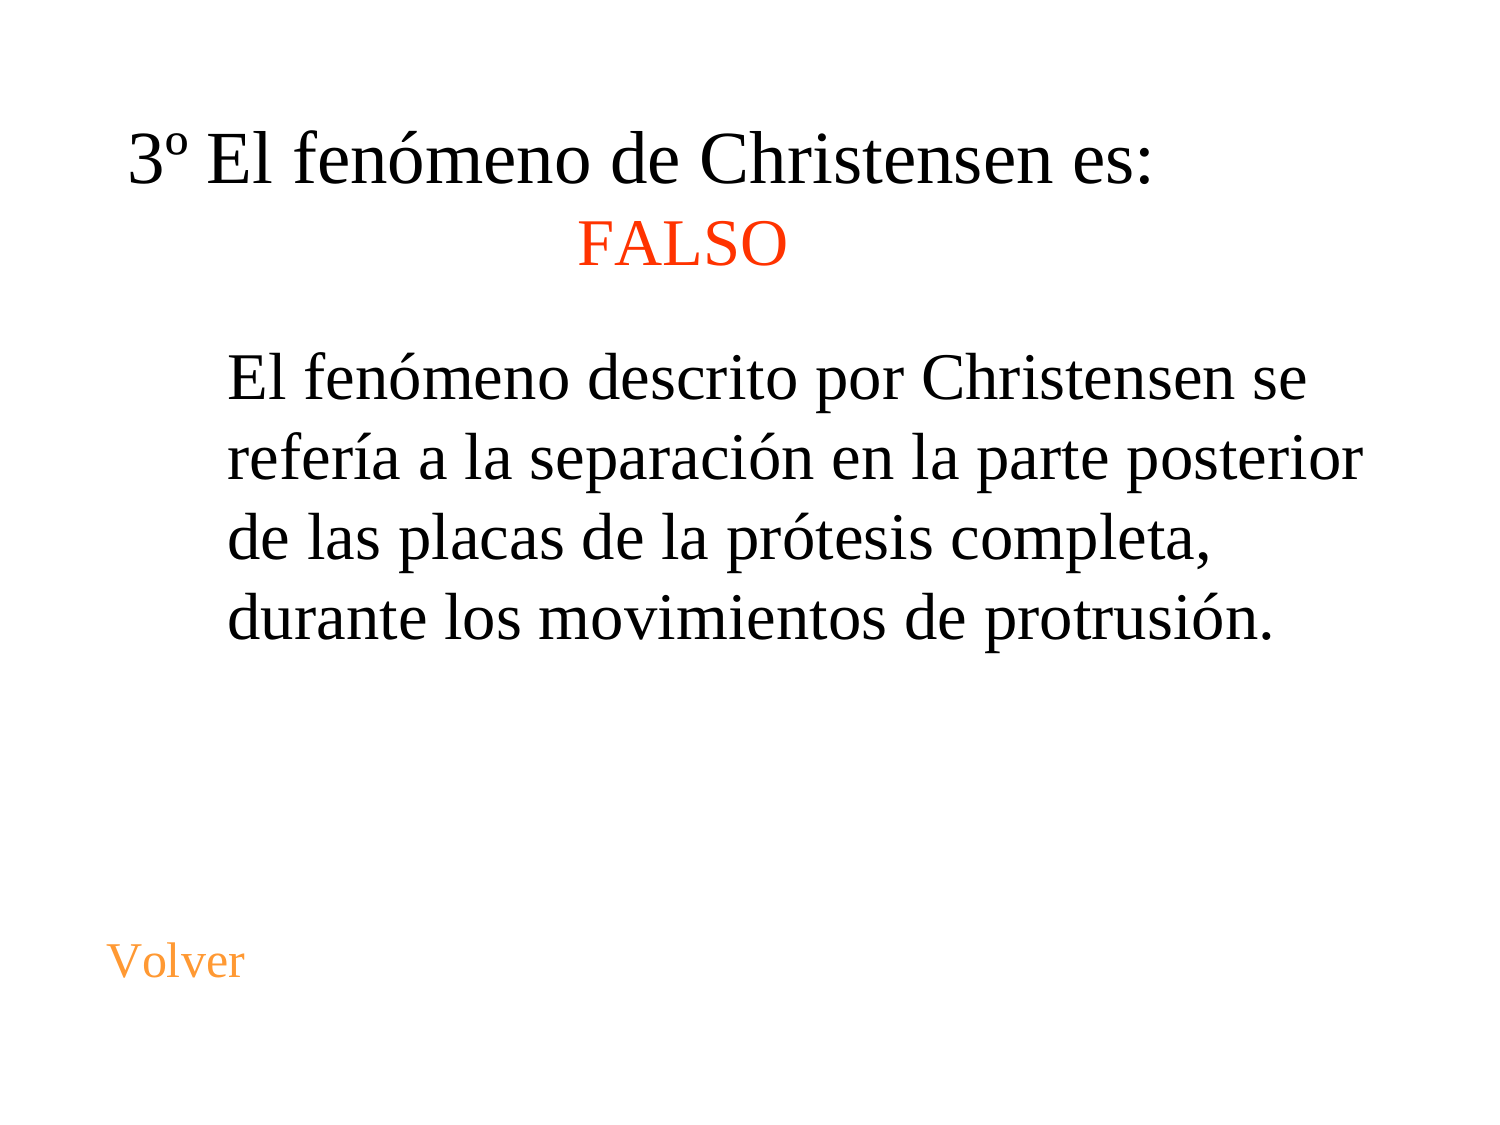

# 3º El fenómeno de Christensen es: FALSO
	El fenómeno descrito por Christensen se refería a la separación en la parte posterior de las placas de la prótesis completa, durante los movimientos de protrusión.
Volver